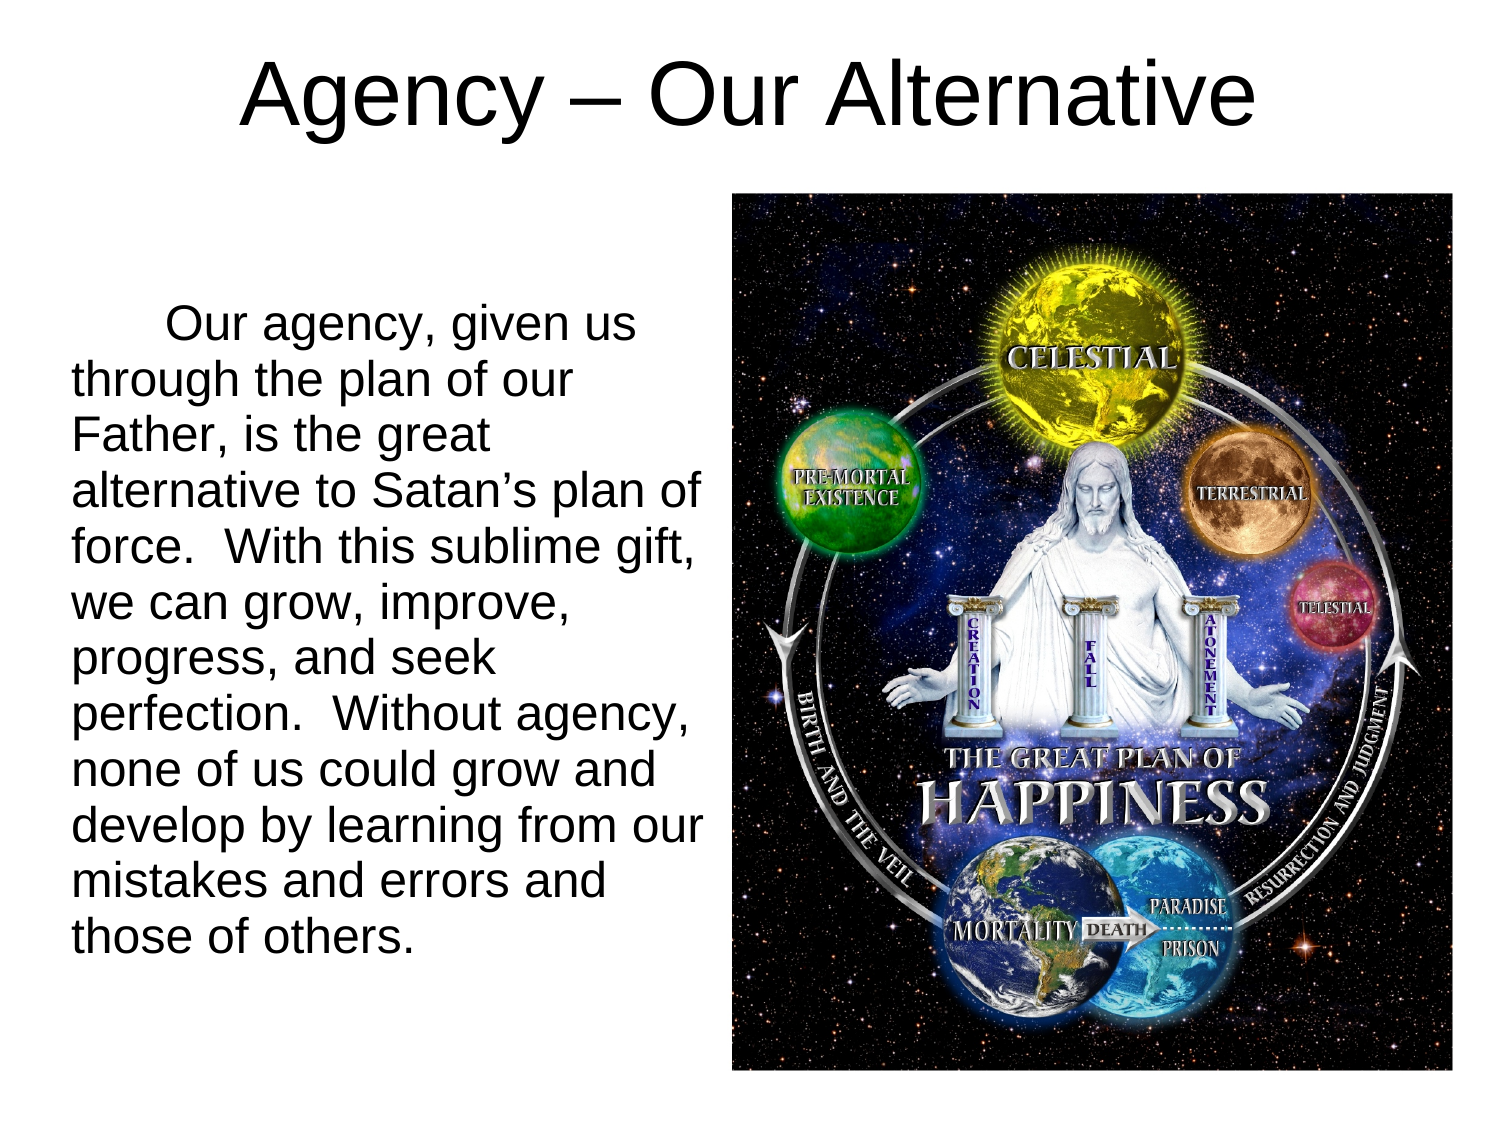

# Agency – Our Alternative
		Our agency, given us through the plan of our Father, is the great alternative to Satan’s plan of force. With this sublime gift, we can grow, improve, progress, and seek perfection. Without agency, none of us could grow and develop by learning from our mistakes and errors and those of others.